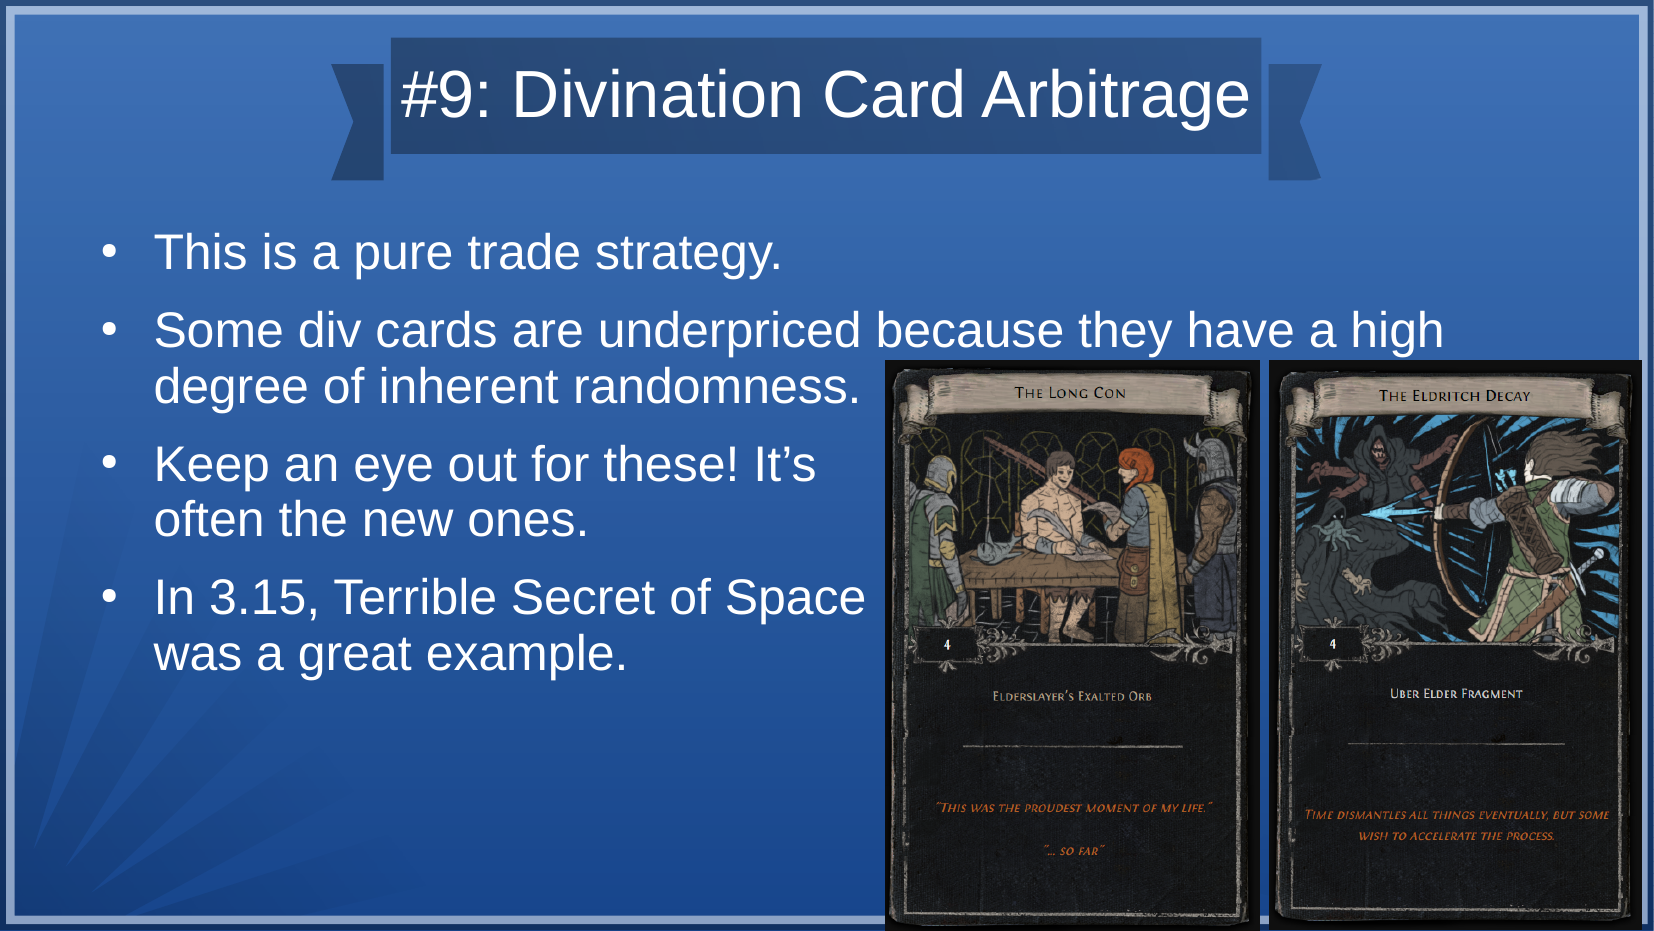

# #9: Divination Card Arbitrage
This is a pure trade strategy.
Some div cards are underpriced because they have a high degree of inherent randomness.
Keep an eye out for these! It’s often the new ones.
In 3.15, Terrible Secret of Space was a great example.